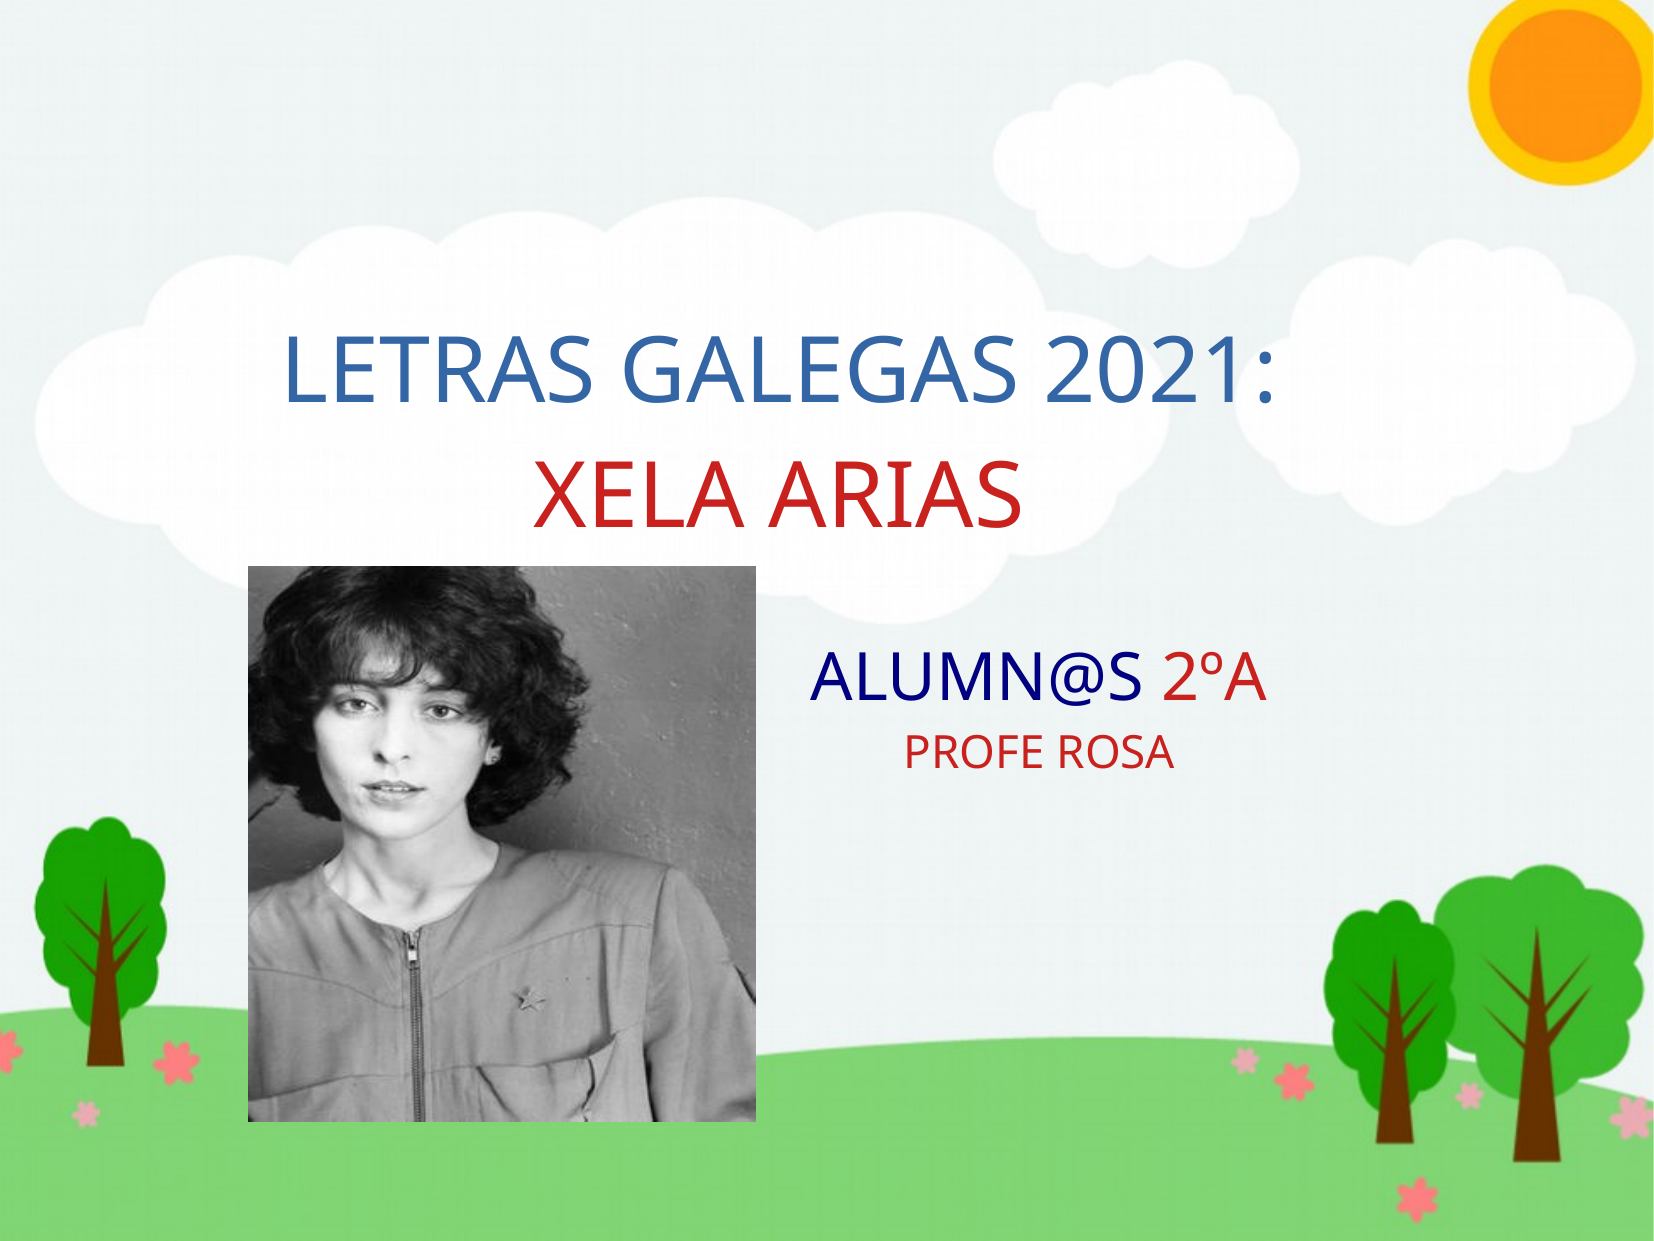

# LETRAS GALEGAS 2021: XELA ARIAS
ALUMN@S 2ºA
PROFE ROSA